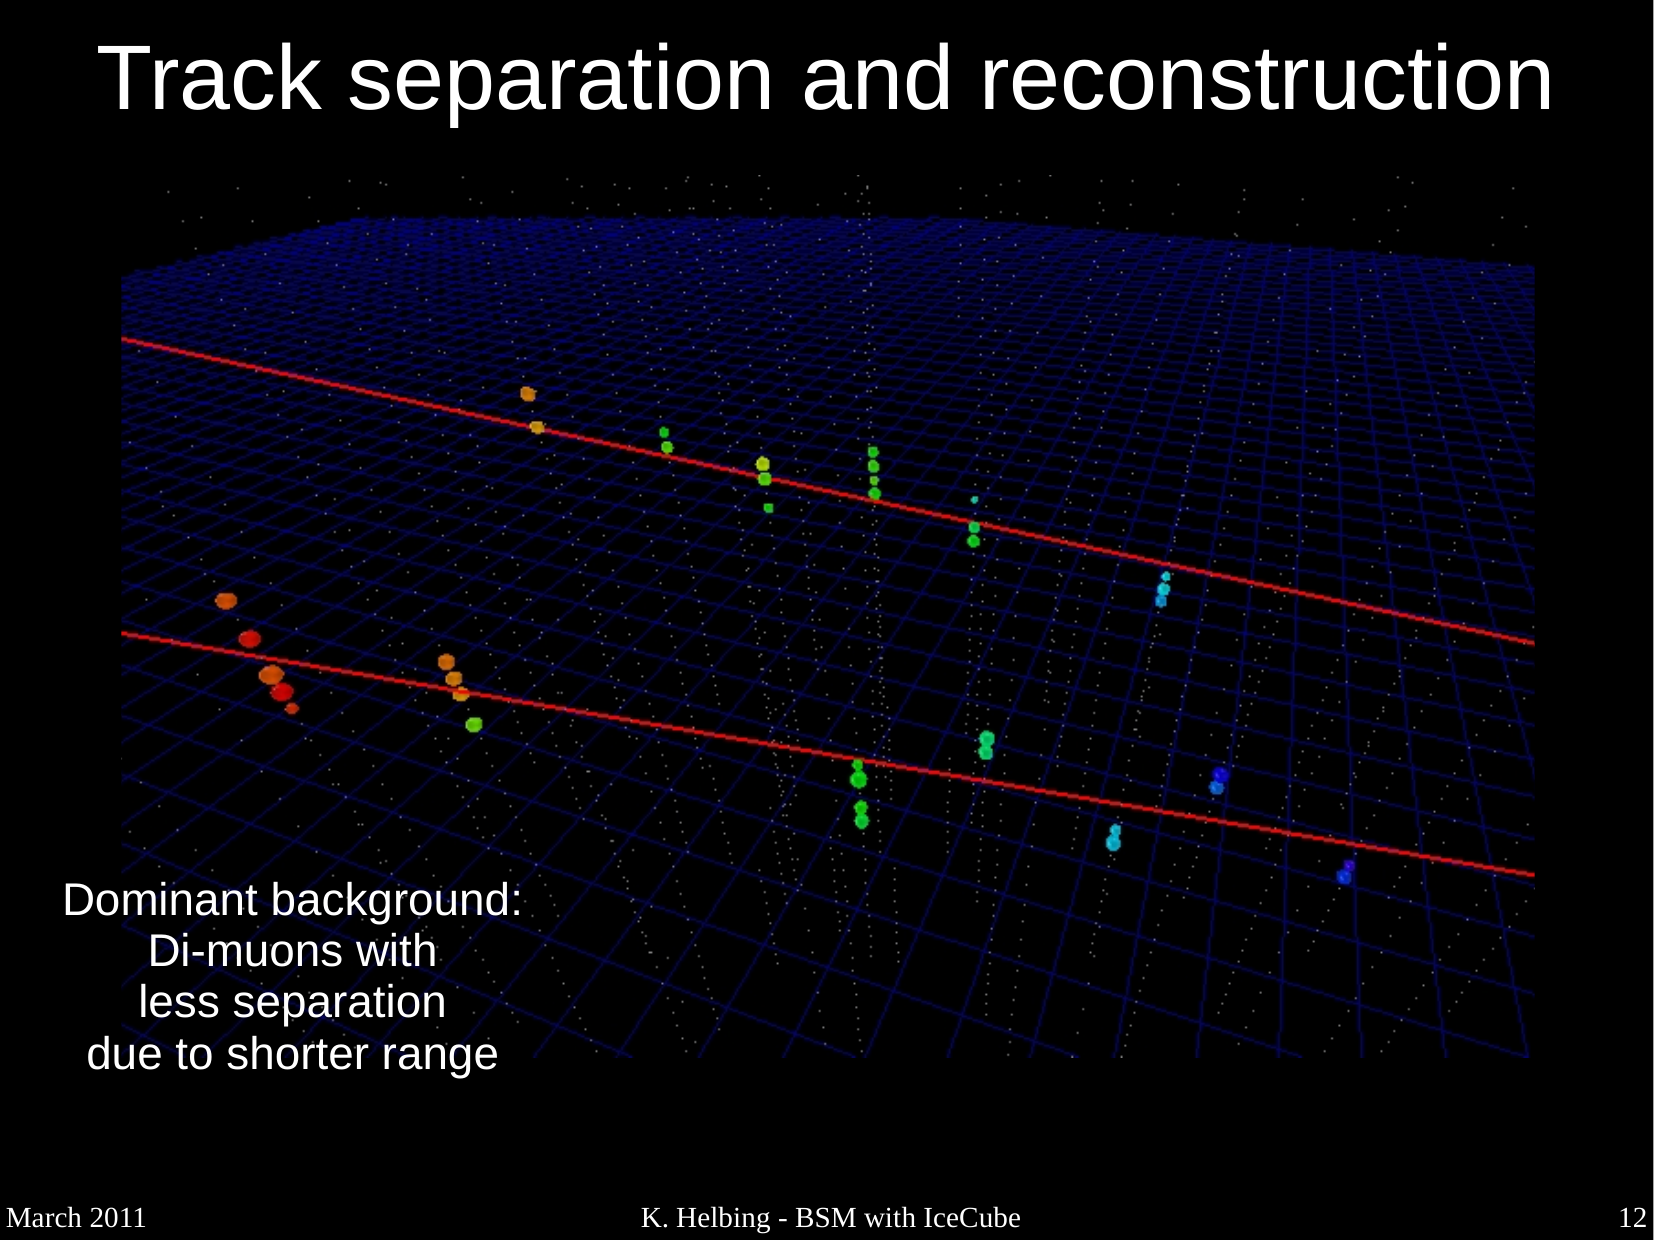

# Track separation and reconstruction
Dominant background:
Di-muons with
less separation
due to shorter range
March 2011
K. Helbing - BSM with IceCube
12